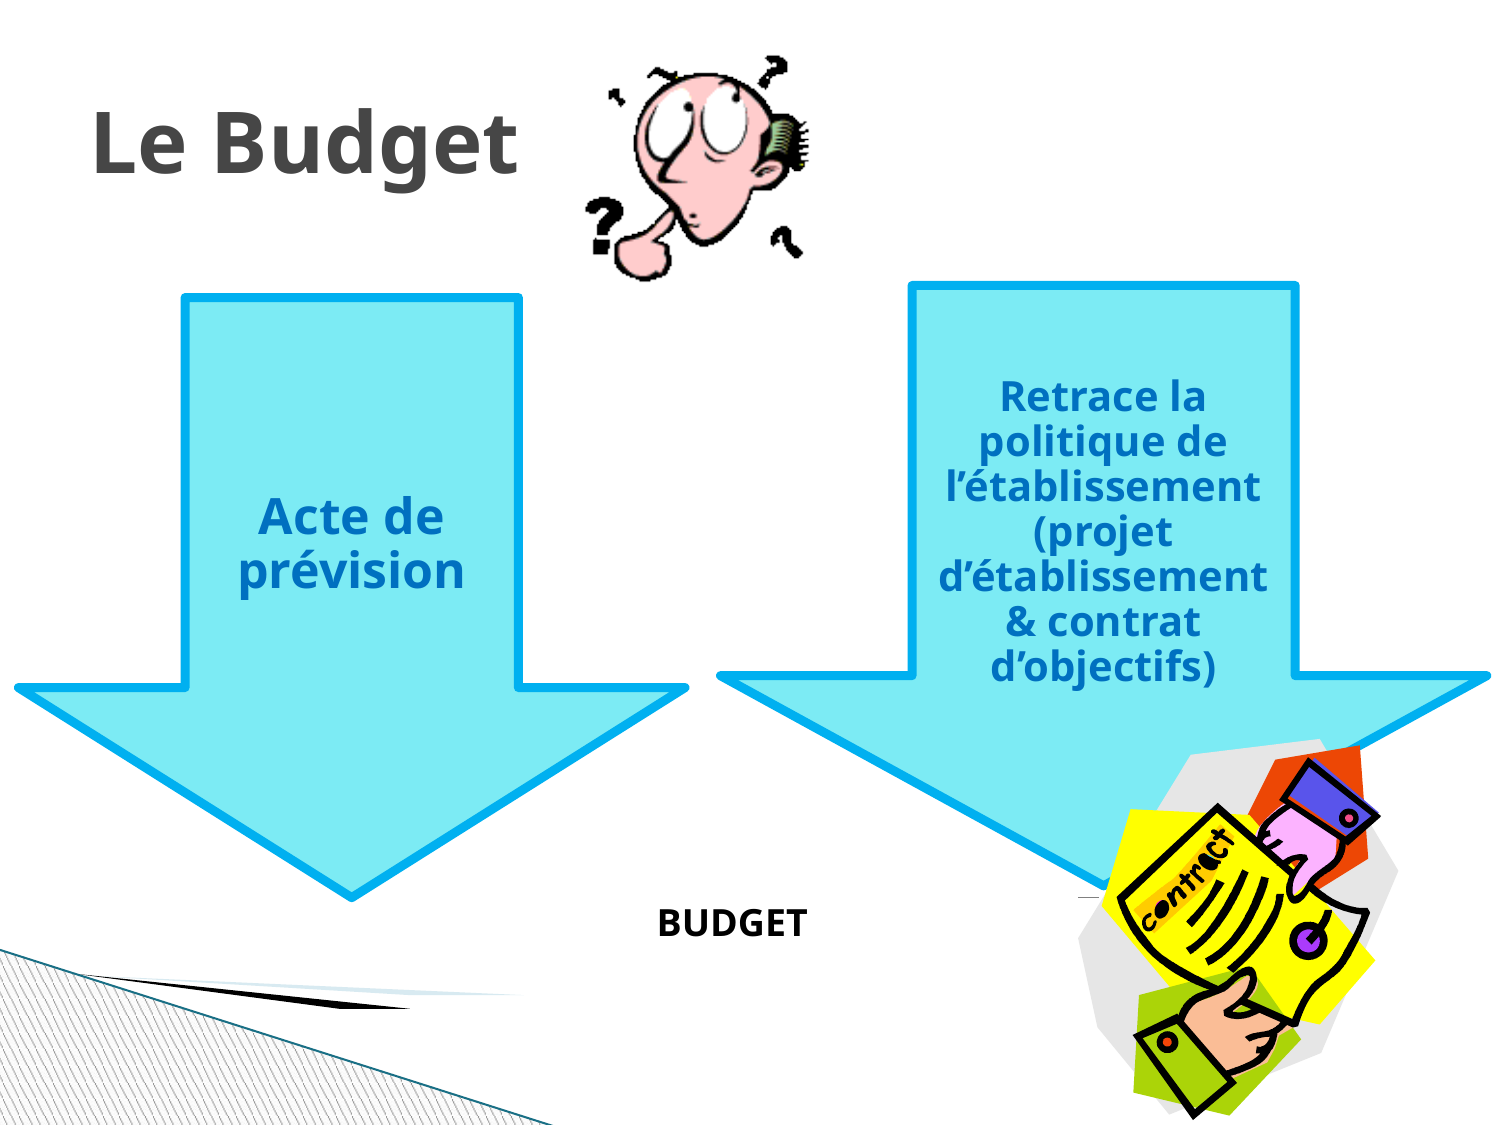

# Le Budget
Retrace la politique de l’établissement (projet d’établissement& contrat d’objectifs)
Acte de prévision
BUDGET